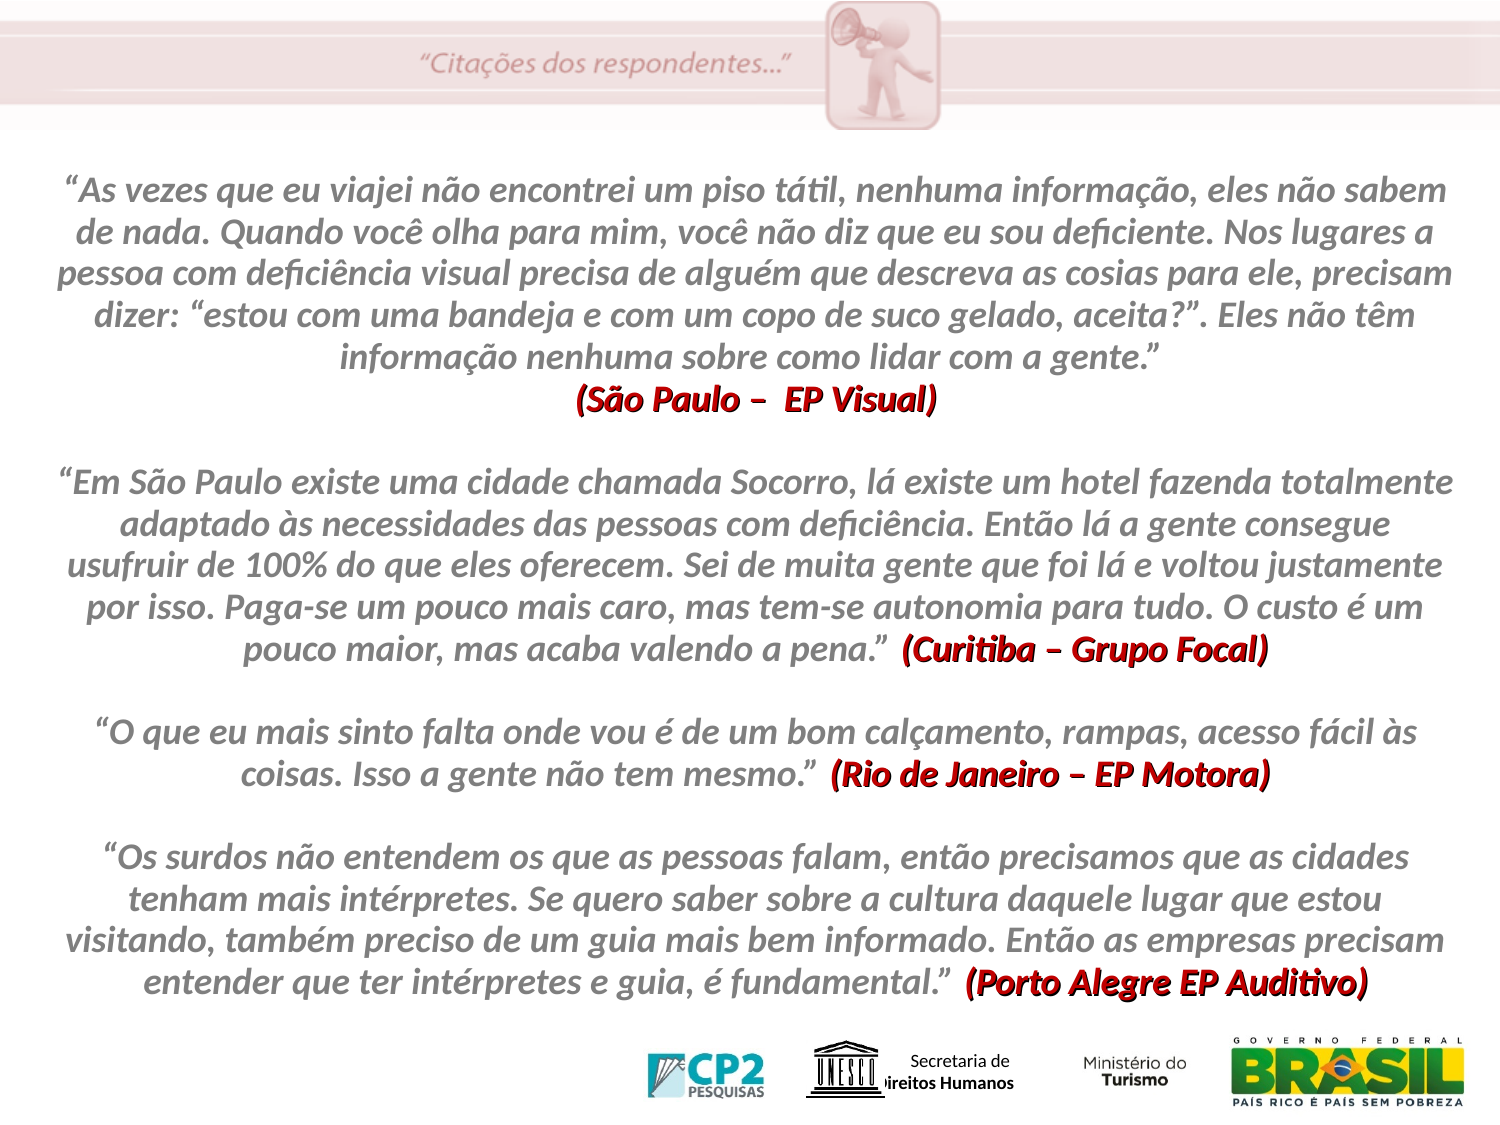

“As vezes que eu viajei não encontrei um piso tátil, nenhuma informação, eles não sabem de nada. Quando você olha para mim, você não diz que eu sou deficiente. Nos lugares a pessoa com deficiência visual precisa de alguém que descreva as cosias para ele, precisam dizer: “estou com uma bandeja e com um copo de suco gelado, aceita?”. Eles não têm informação nenhuma sobre como lidar com a gente.”
(São Paulo – EP Visual)
“Em São Paulo existe uma cidade chamada Socorro, lá existe um hotel fazenda totalmente adaptado às necessidades das pessoas com deficiência. Então lá a gente consegue usufruir de 100% do que eles oferecem. Sei de muita gente que foi lá e voltou justamente por isso. Paga-se um pouco mais caro, mas tem-se autonomia para tudo. O custo é um pouco maior, mas acaba valendo a pena.” (Curitiba – Grupo Focal)
“O que eu mais sinto falta onde vou é de um bom calçamento, rampas, acesso fácil às coisas. Isso a gente não tem mesmo.” (Rio de Janeiro – EP Motora)
“Os surdos não entendem os que as pessoas falam, então precisamos que as cidades tenham mais intérpretes. Se quero saber sobre a cultura daquele lugar que estou visitando, também preciso de um guia mais bem informado. Então as empresas precisam entender que ter intérpretes e guia, é fundamental.” (Porto Alegre EP Auditivo)